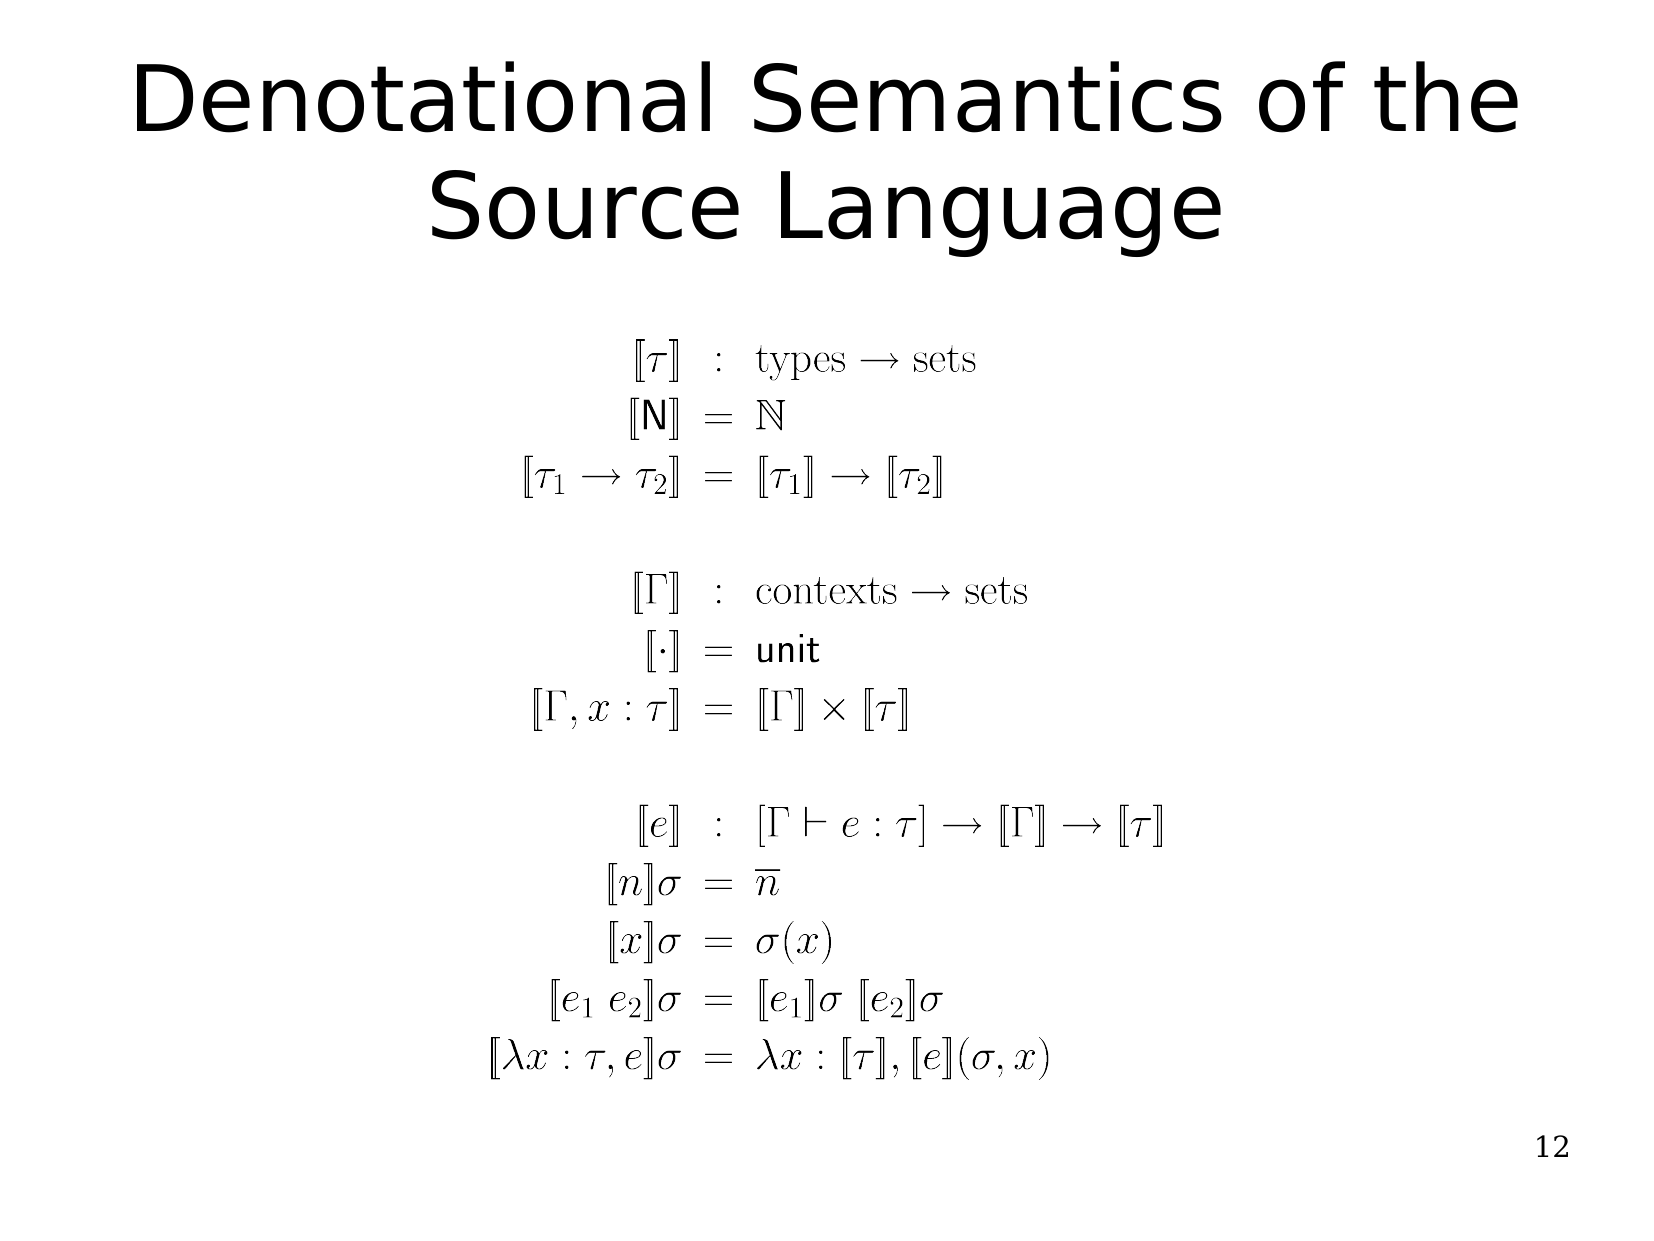

# Denotational Semantics of the Source Language
12